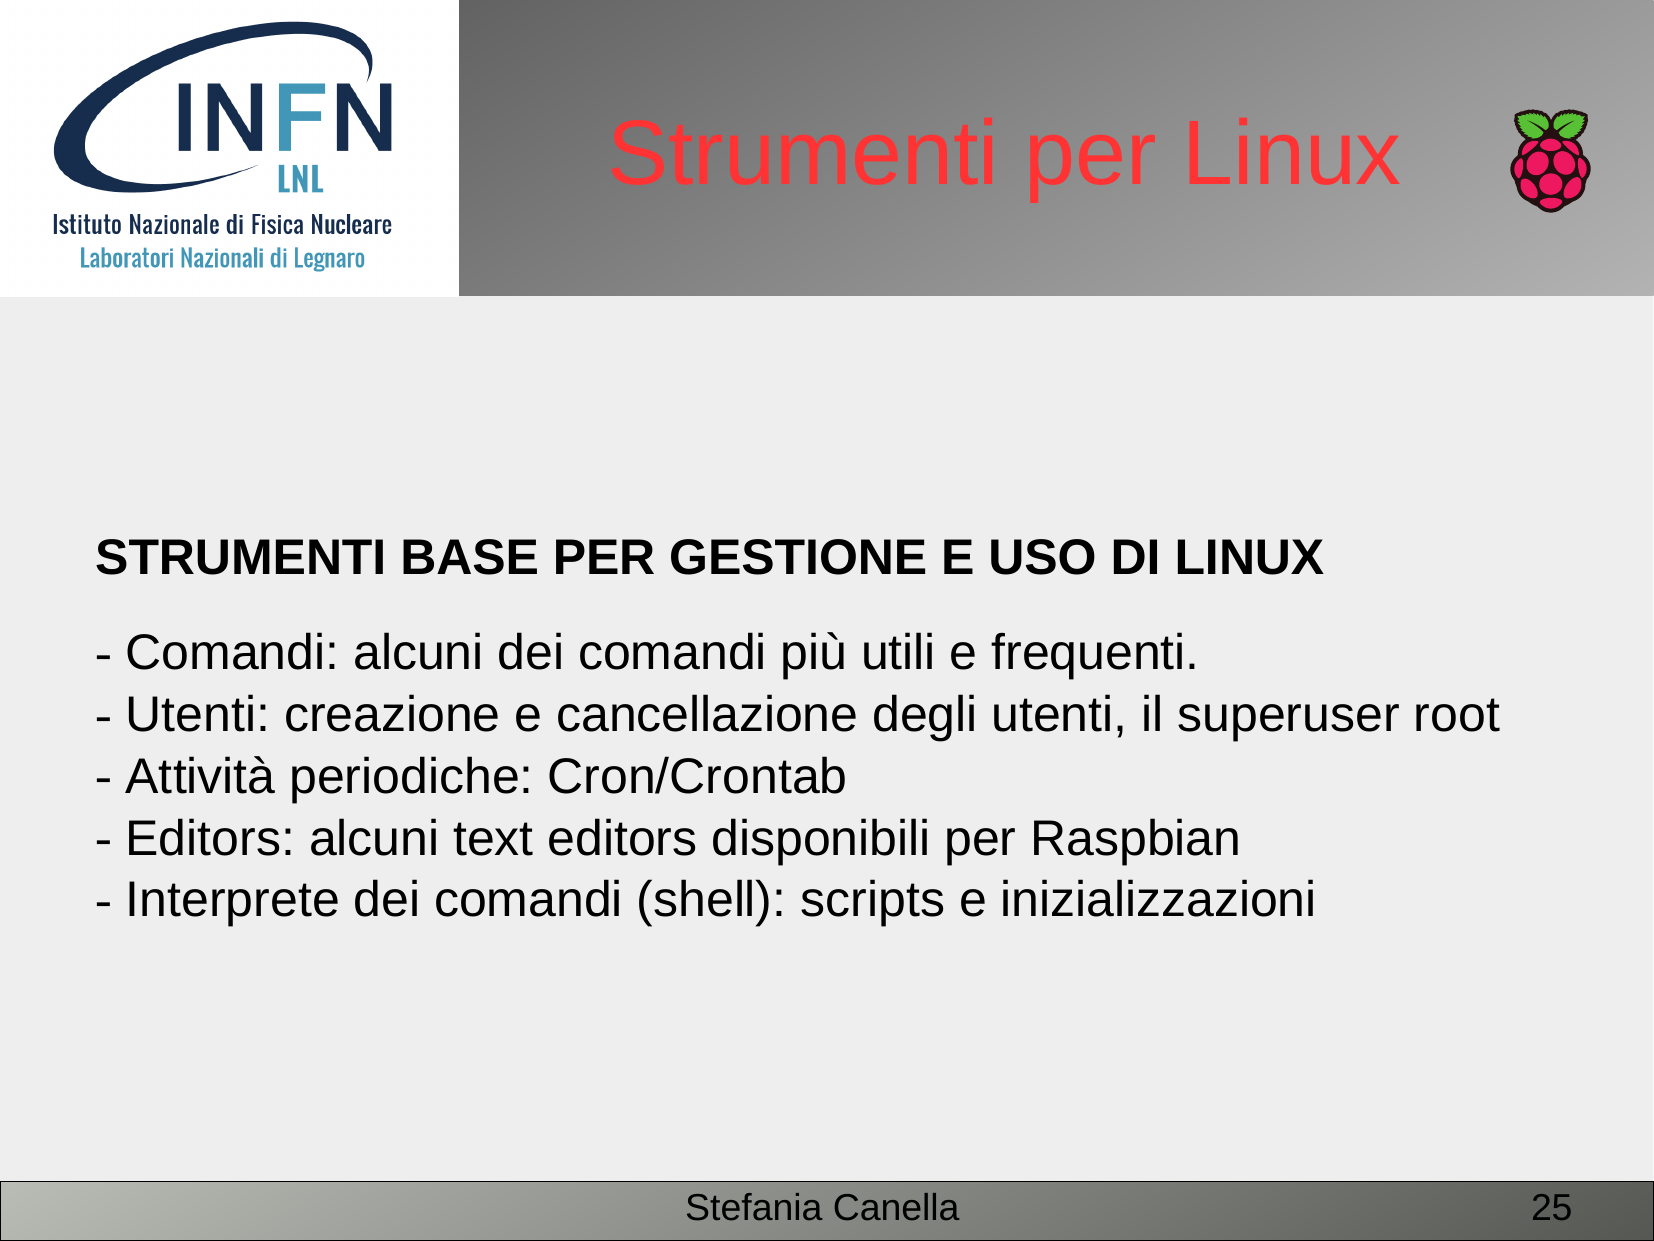

# Strumenti per Linux
Strumenti base per gestione e uso di Linux
 Comandi: alcuni dei comandi più utili e frequenti.
 Utenti: creazione e cancellazione degli utenti, il superuser root
 Attività periodiche: Cron/Crontab
 Editors: alcuni text editors disponibili per Raspbian
 Interprete dei comandi (shell): scripts e inizializzazioni
Stefania Canella